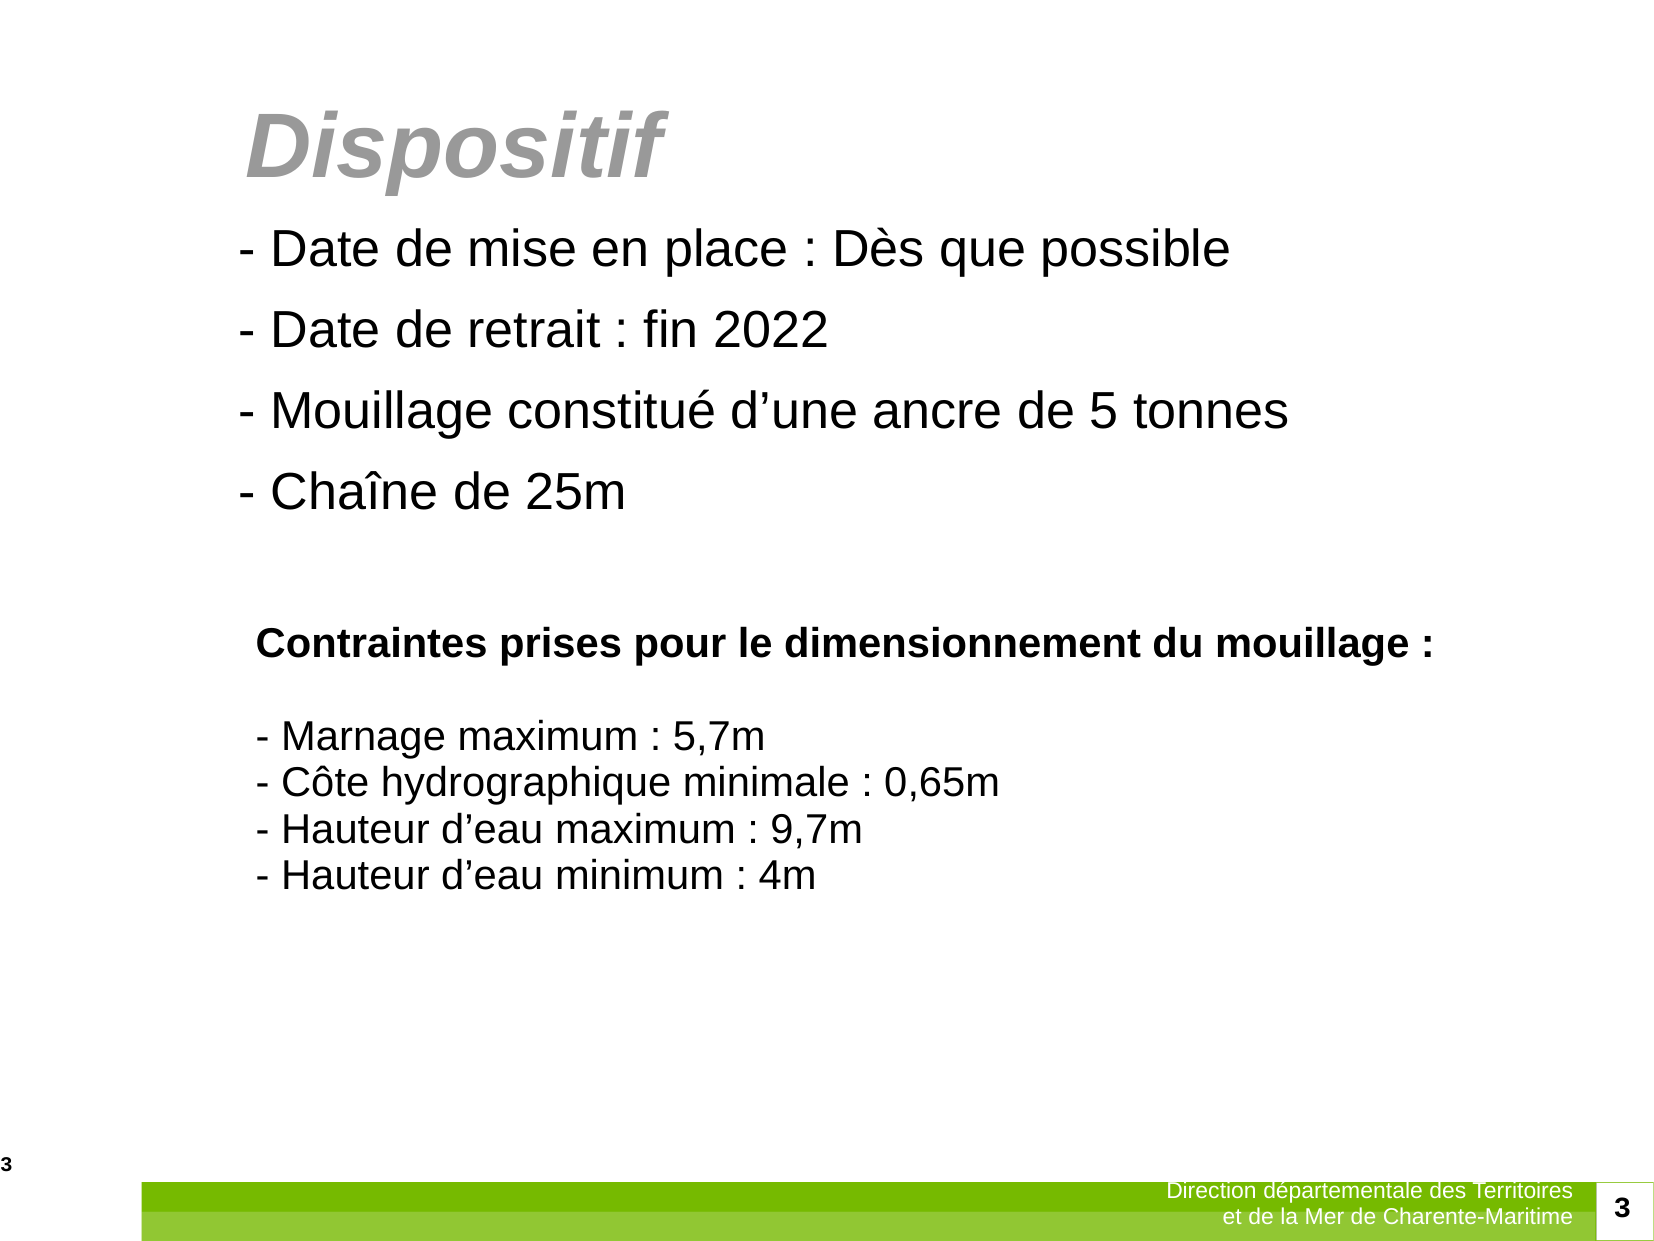

# Dispositif
- Date de mise en place : Dès que possible
- Date de retrait : fin 2022
- Mouillage constitué d’une ancre de 5 tonnes
- Chaîne de 25m
Contraintes prises pour le dimensionnement du mouillage :
- Marnage maximum : 5,7m
- Côte hydrographique minimale : 0,65m
- Hauteur d’eau maximum : 9,7m
- Hauteur d’eau minimum : 4m
3